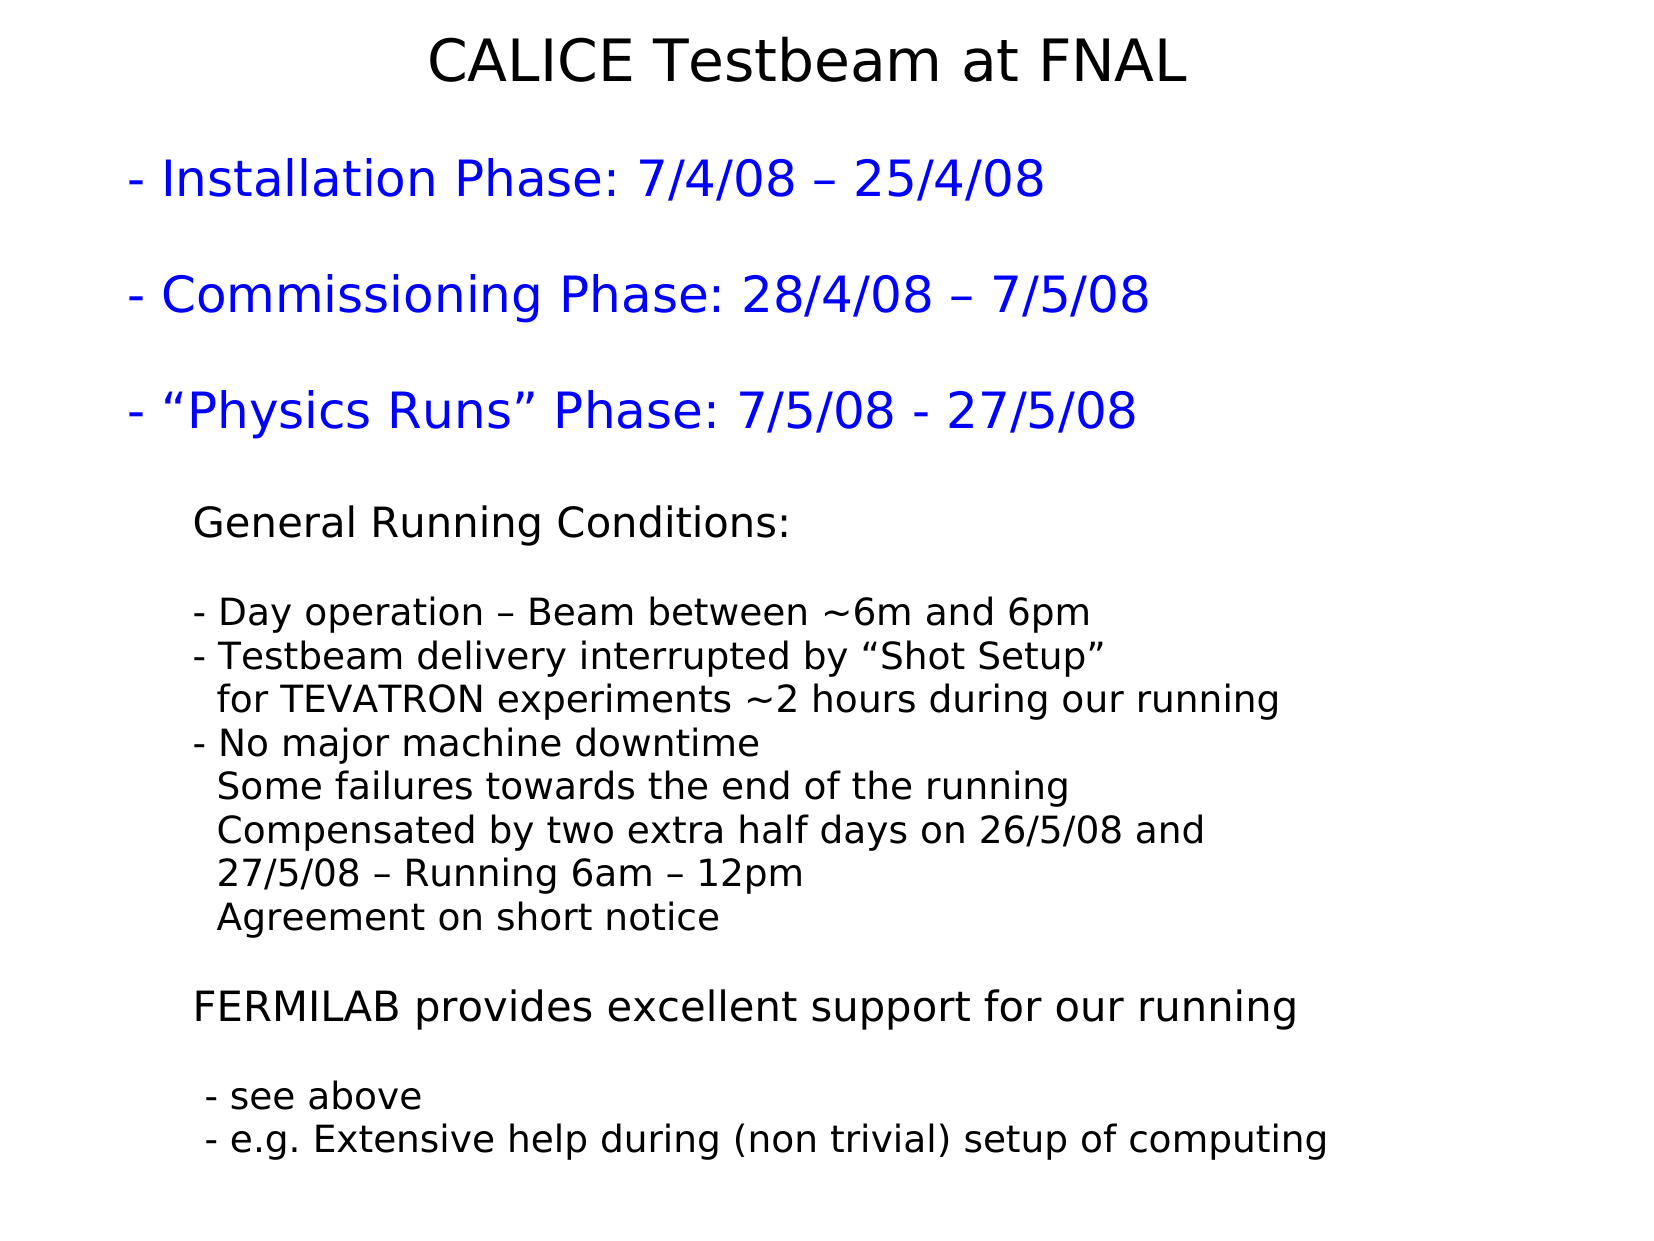

CALICE Testbeam at FNAL
- Installation Phase: 7/4/08 – 25/4/08
- Commissioning Phase: 28/4/08 – 7/5/08
- “Physics Runs” Phase: 7/5/08 - 27/5/08
General Running Conditions:
- Day operation – Beam between ~6m and 6pm
- Testbeam delivery interrupted by “Shot Setup”
 for TEVATRON experiments ~2 hours during our running
- No major machine downtime
 Some failures towards the end of the running
 Compensated by two extra half days on 26/5/08 and
 27/5/08 – Running 6am – 12pm
 Agreement on short notice
FERMILAB provides excellent support for our running
 - see above
 - e.g. Extensive help during (non trivial) setup of computing